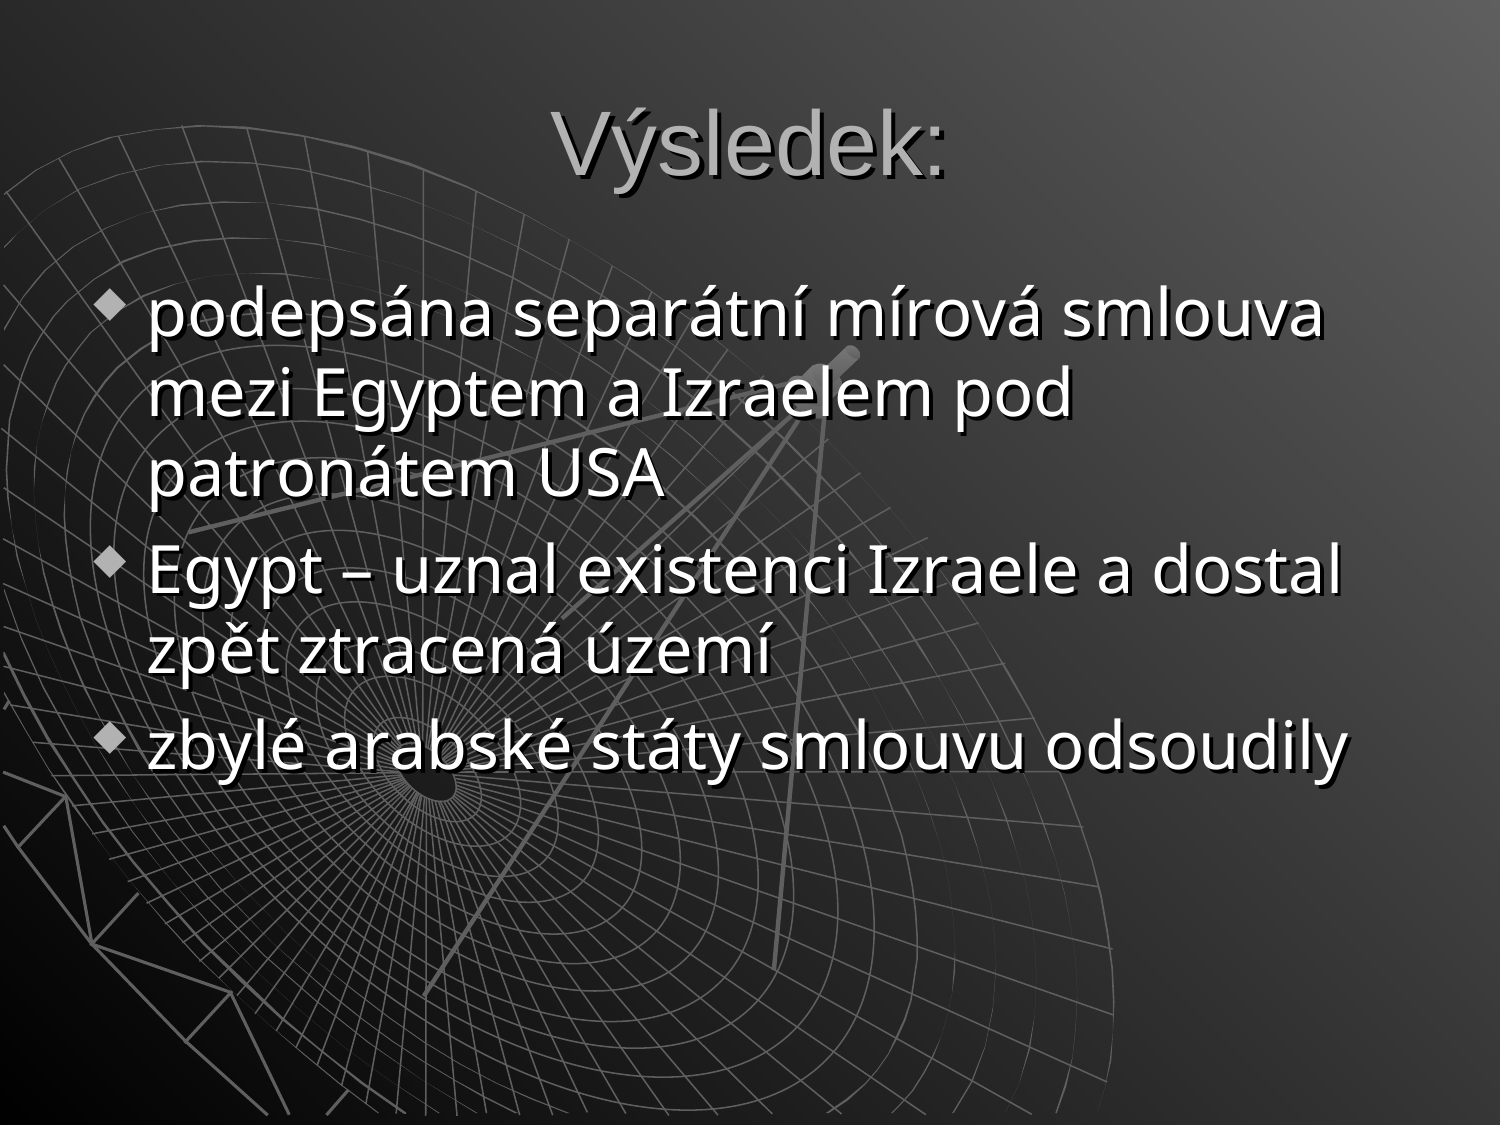

# Výsledek:
podepsána separátní mírová smlouva mezi Egyptem a Izraelem pod patronátem USA
Egypt – uznal existenci Izraele a dostal zpět ztracená území
zbylé arabské státy smlouvu odsoudily